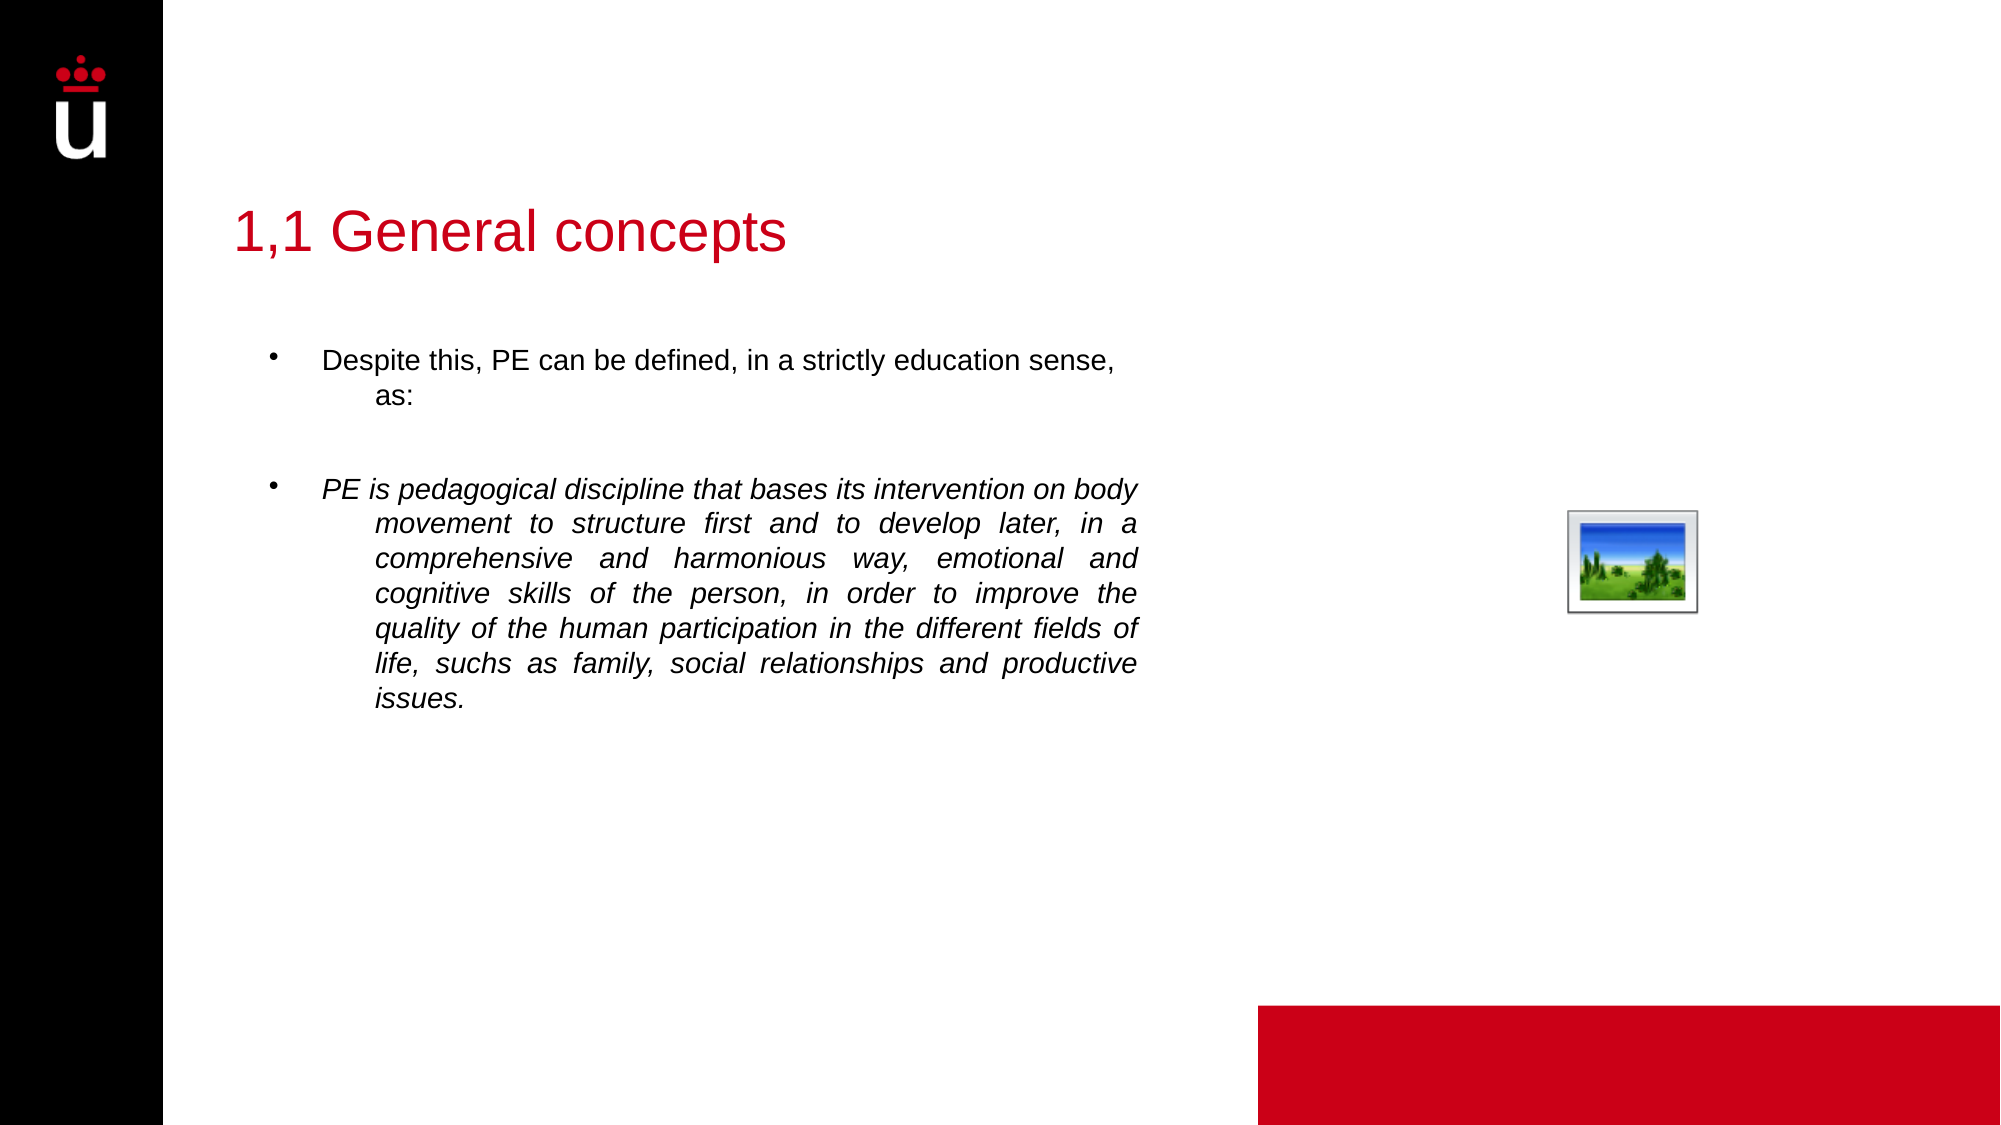

1,1 General concepts
Despite this, PE can be defined, in a strictly education sense, as:
PE is pedagogical discipline that bases its intervention on body movement to structure first and to develop later, in a comprehensive and harmonious way, emotional and cognitive skills of the person, in order to improve the quality of the human participation in the different fields of life, suchs as family, social relationships and productive issues.